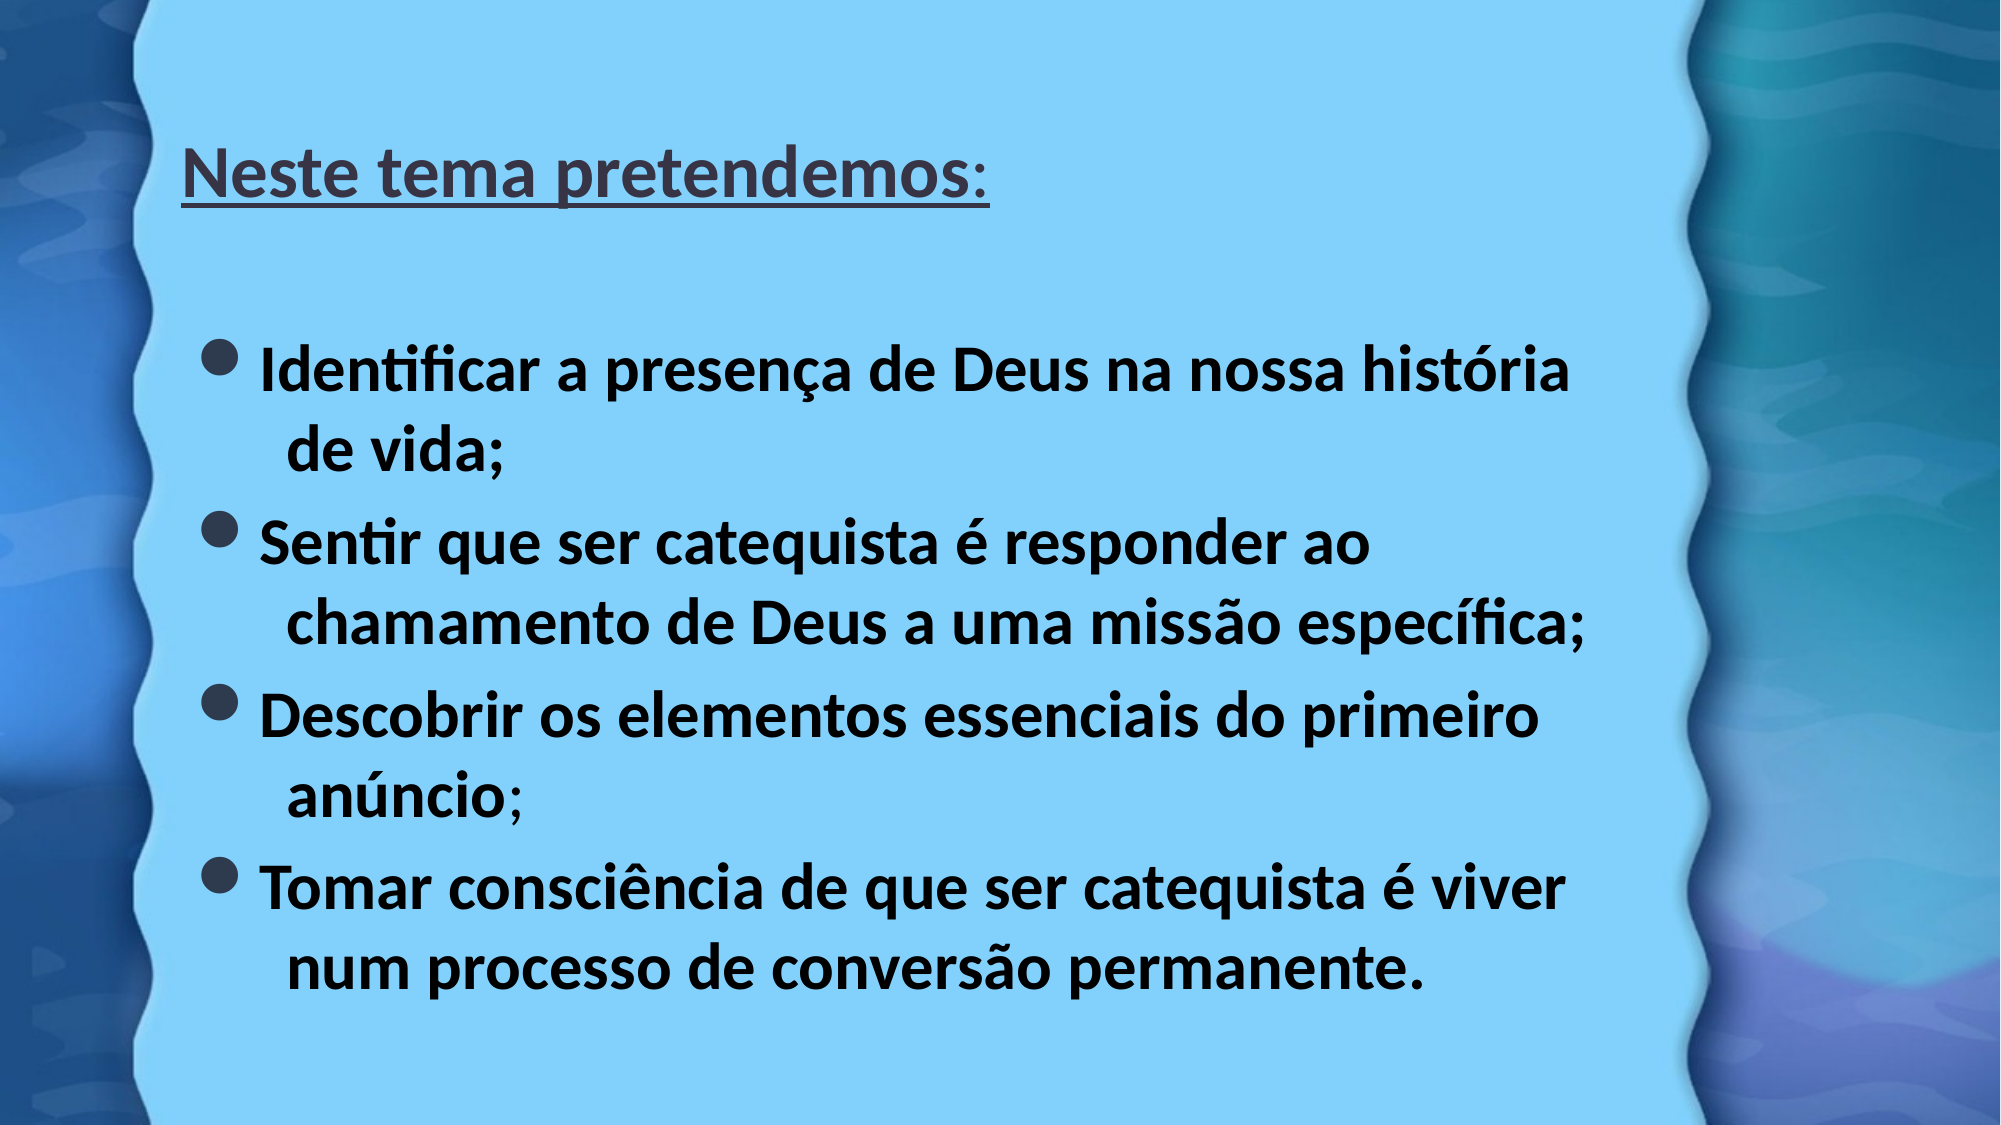

# Neste tema pretendemos:
Identificar a presença de Deus na nossa história de vida;
Sentir que ser catequista é responder ao chamamento de Deus a uma missão específica;
Descobrir os elementos essenciais do primeiro anúncio;
Tomar consciência de que ser catequista é viver num processo de conversão permanente.